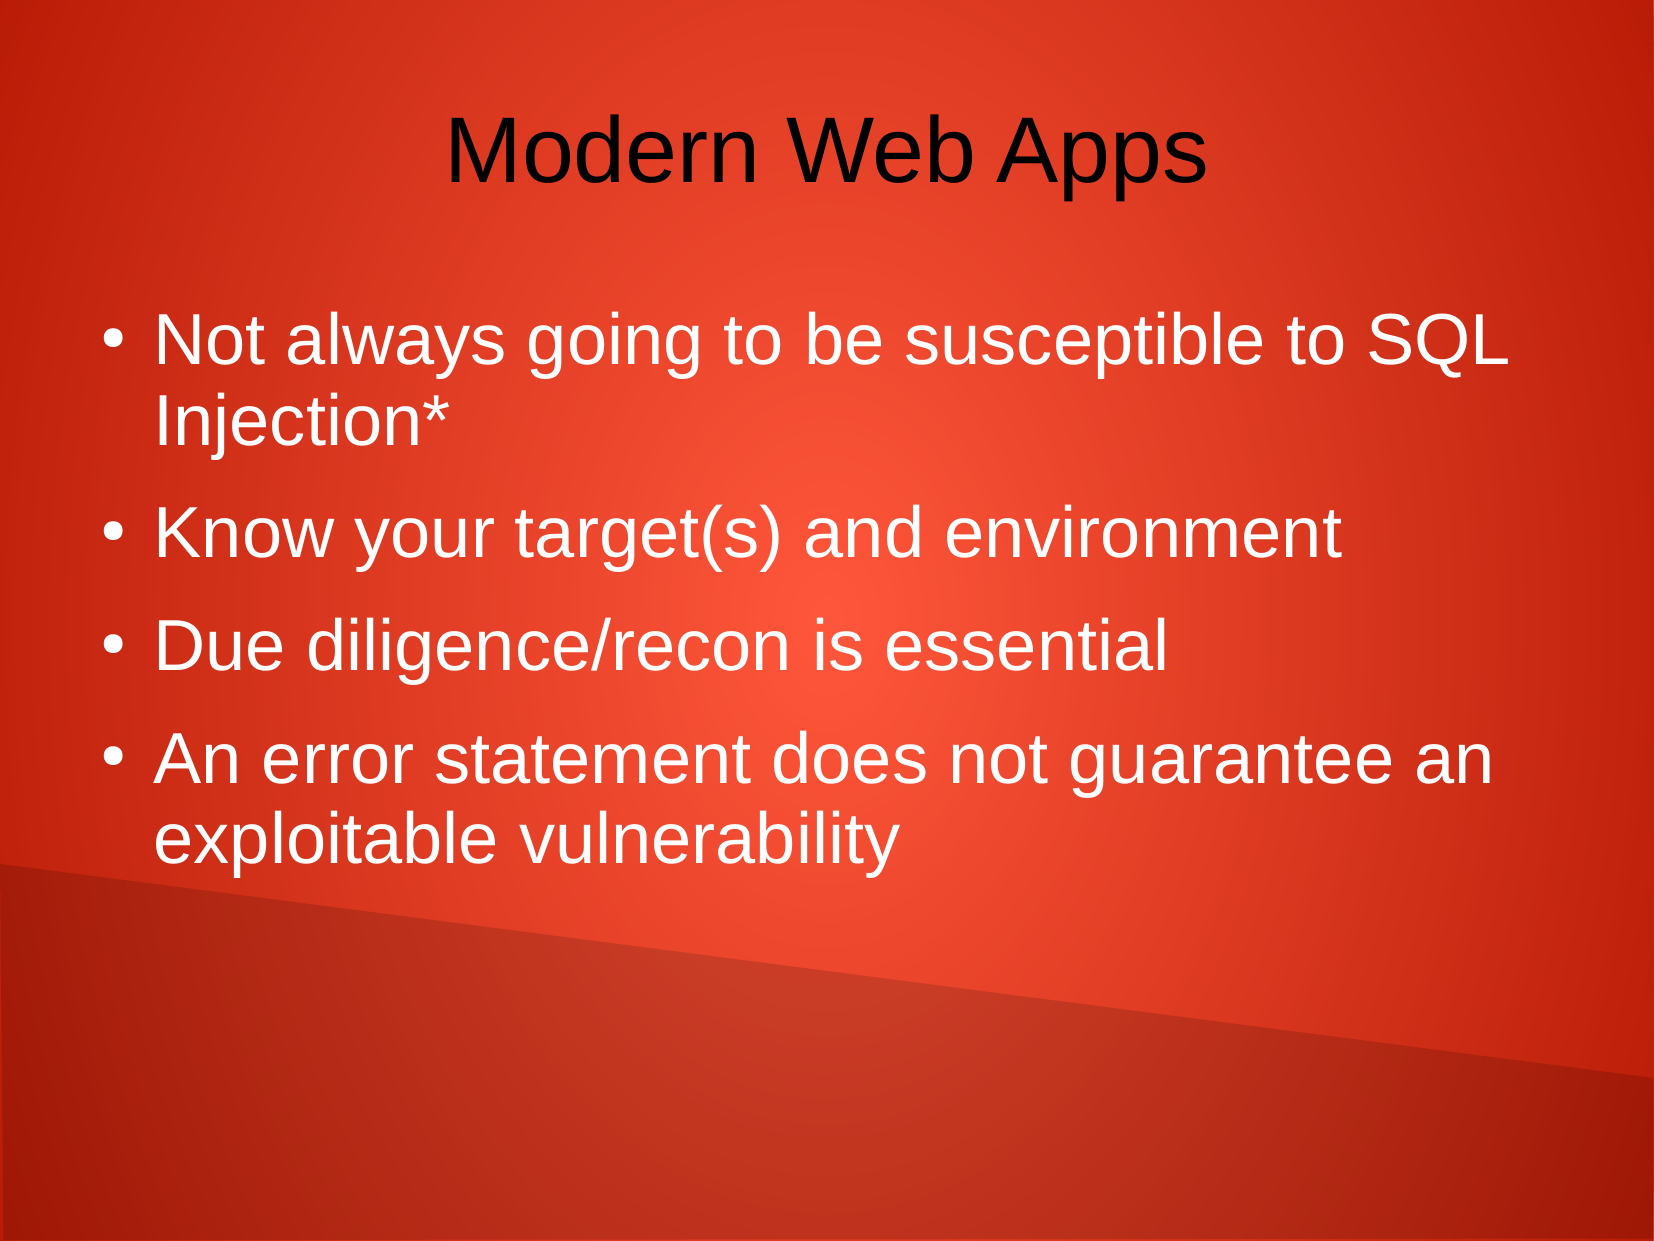

# Modern Web Apps
Not always going to be susceptible to SQL Injection*
Know your target(s) and environment
Due diligence/recon is essential
An error statement does not guarantee an exploitable vulnerability